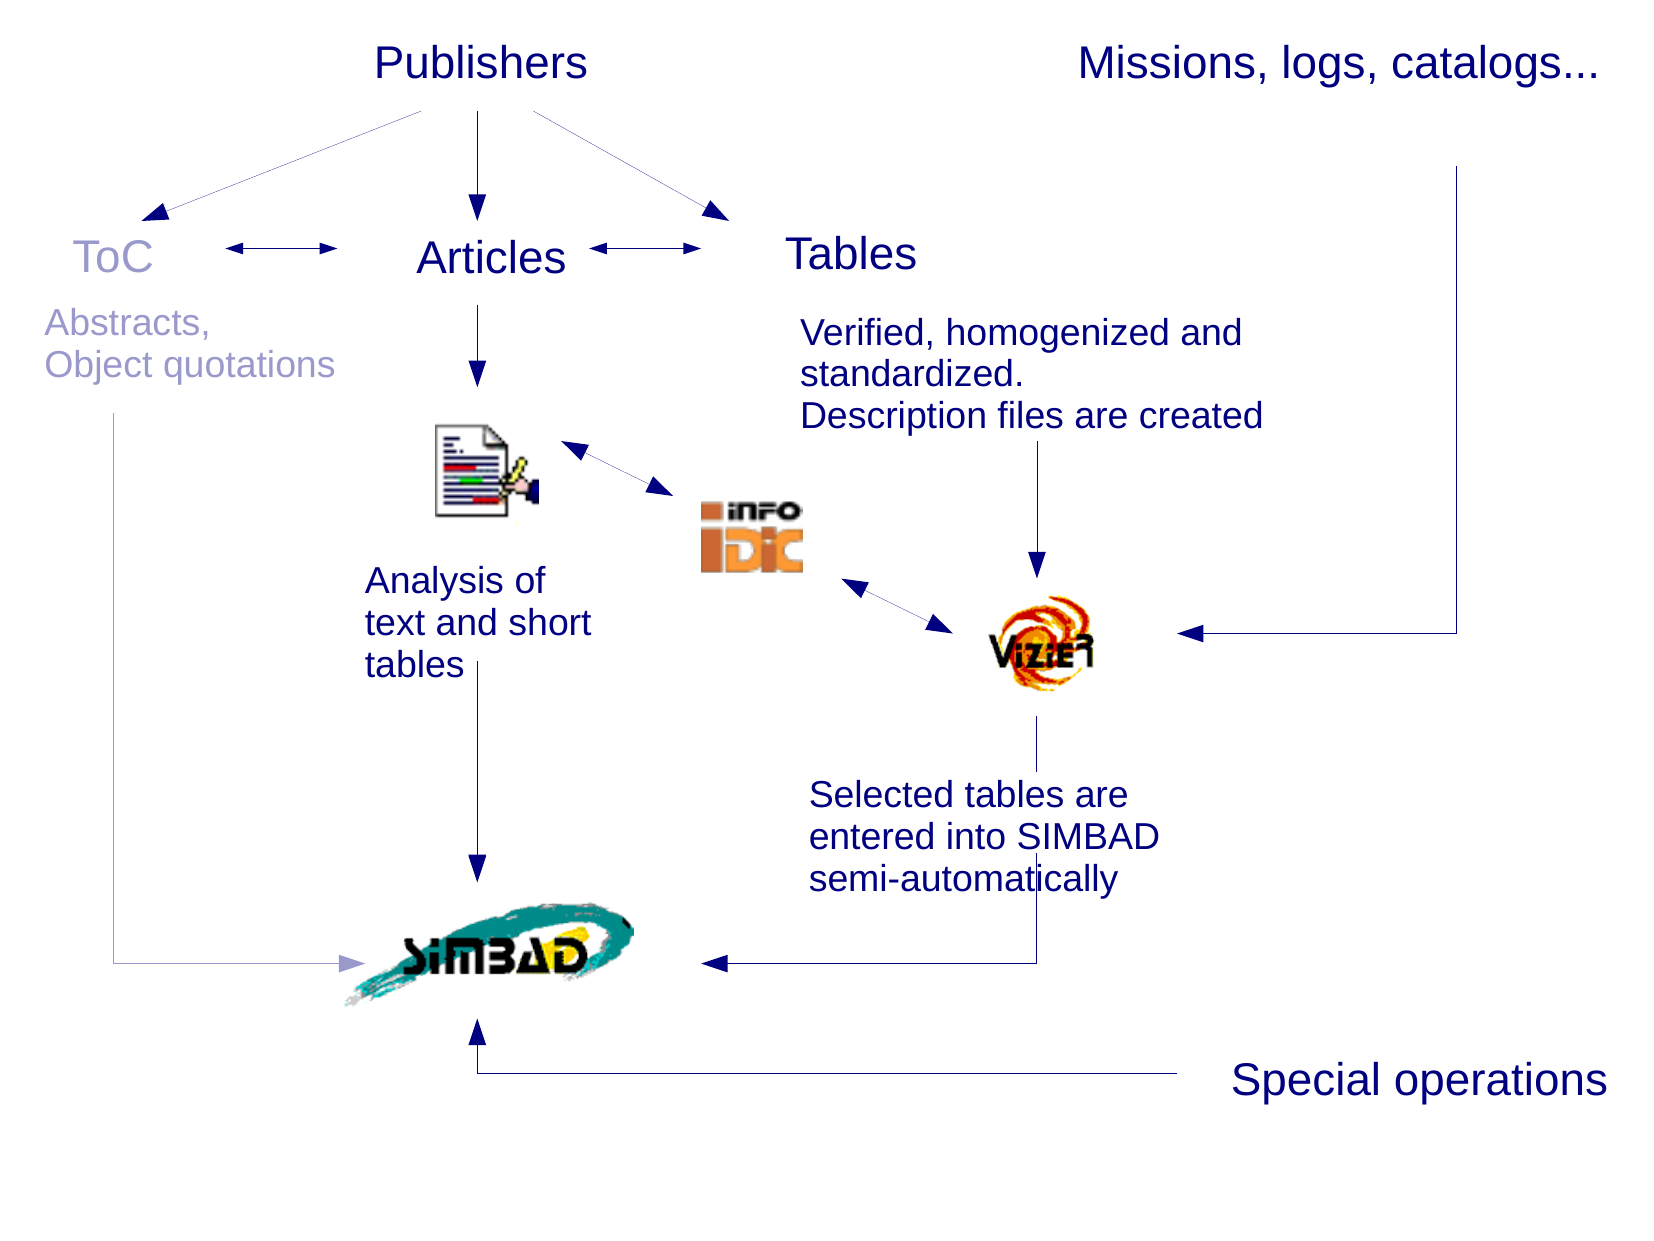

Publishers
Missions, logs, catalogs...
Tables
ToC
Abstracts,
Object quotations
Verified, homogenized and standardized.
Description files are created
Selected tables are entered into SIMBAD semi-automatically
Special operations
Articles
Analysis of text and short tables